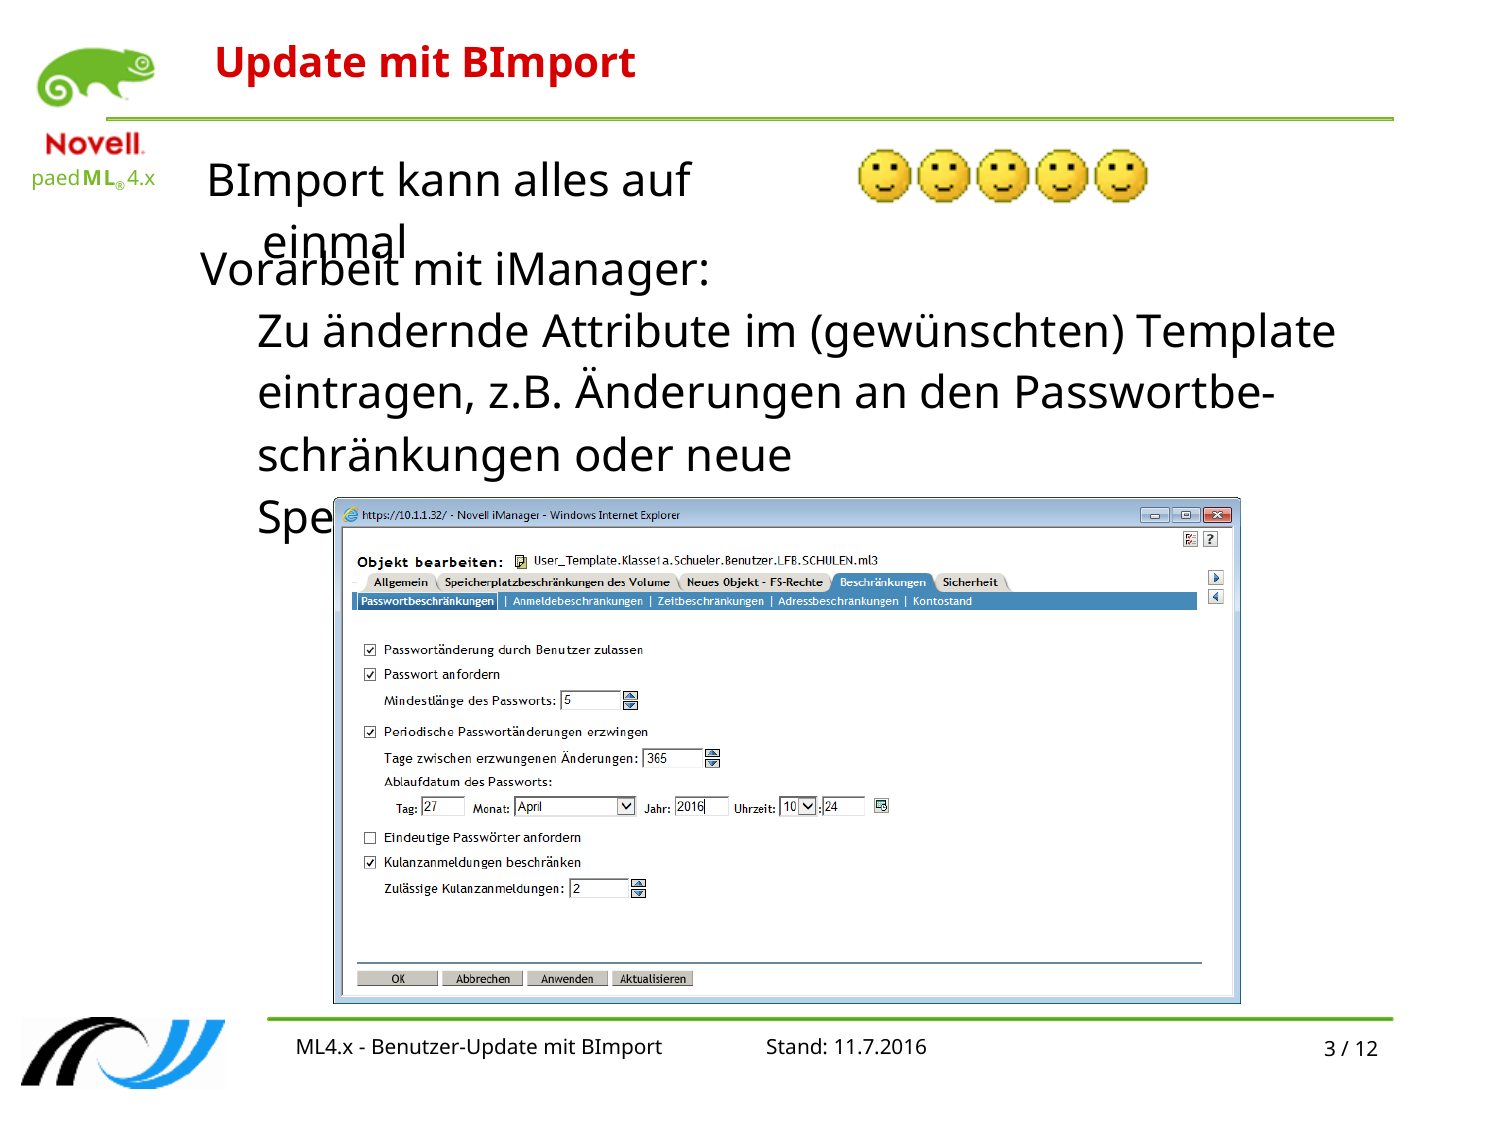

# Update mit BImport
BImport kann alles auf einmal
Vorarbeit mit iManager:
Zu ändernde Attribute im (gewünschten) Template eintragen, z.B. Änderungen an den Passwortbe-schränkungen oder neue Speicherplatzbeschränkungen
ML4.x - Benutzer-Update mit BImport
11.7.2016
3